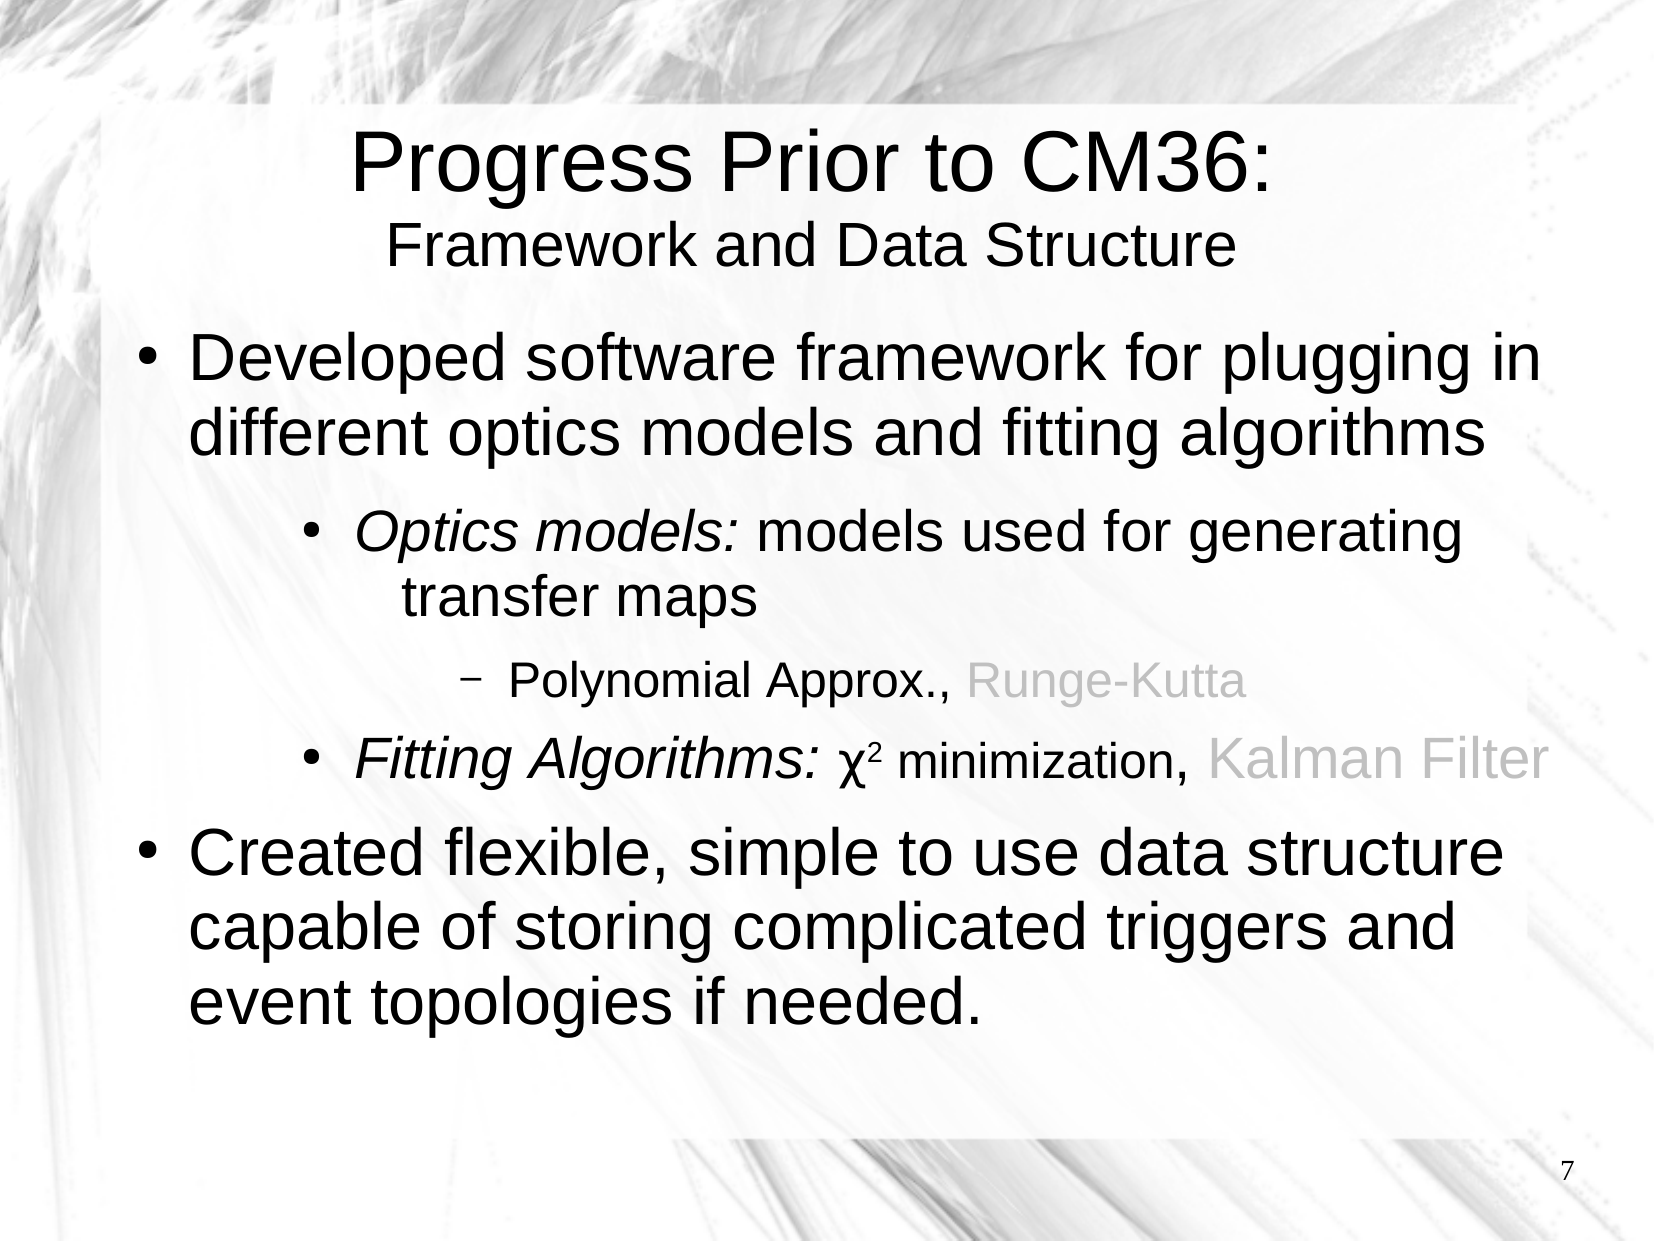

Progress Prior to CM36:
Framework and Data Structure
# Developed software framework for plugging in different optics models and fitting algorithms
Optics models: models used for generating transfer maps
Polynomial Approx., Runge-Kutta
Fitting Algorithms: χ2 minimization, Kalman Filter
Created flexible, simple to use data structure capable of storing complicated triggers and event topologies if needed.
7